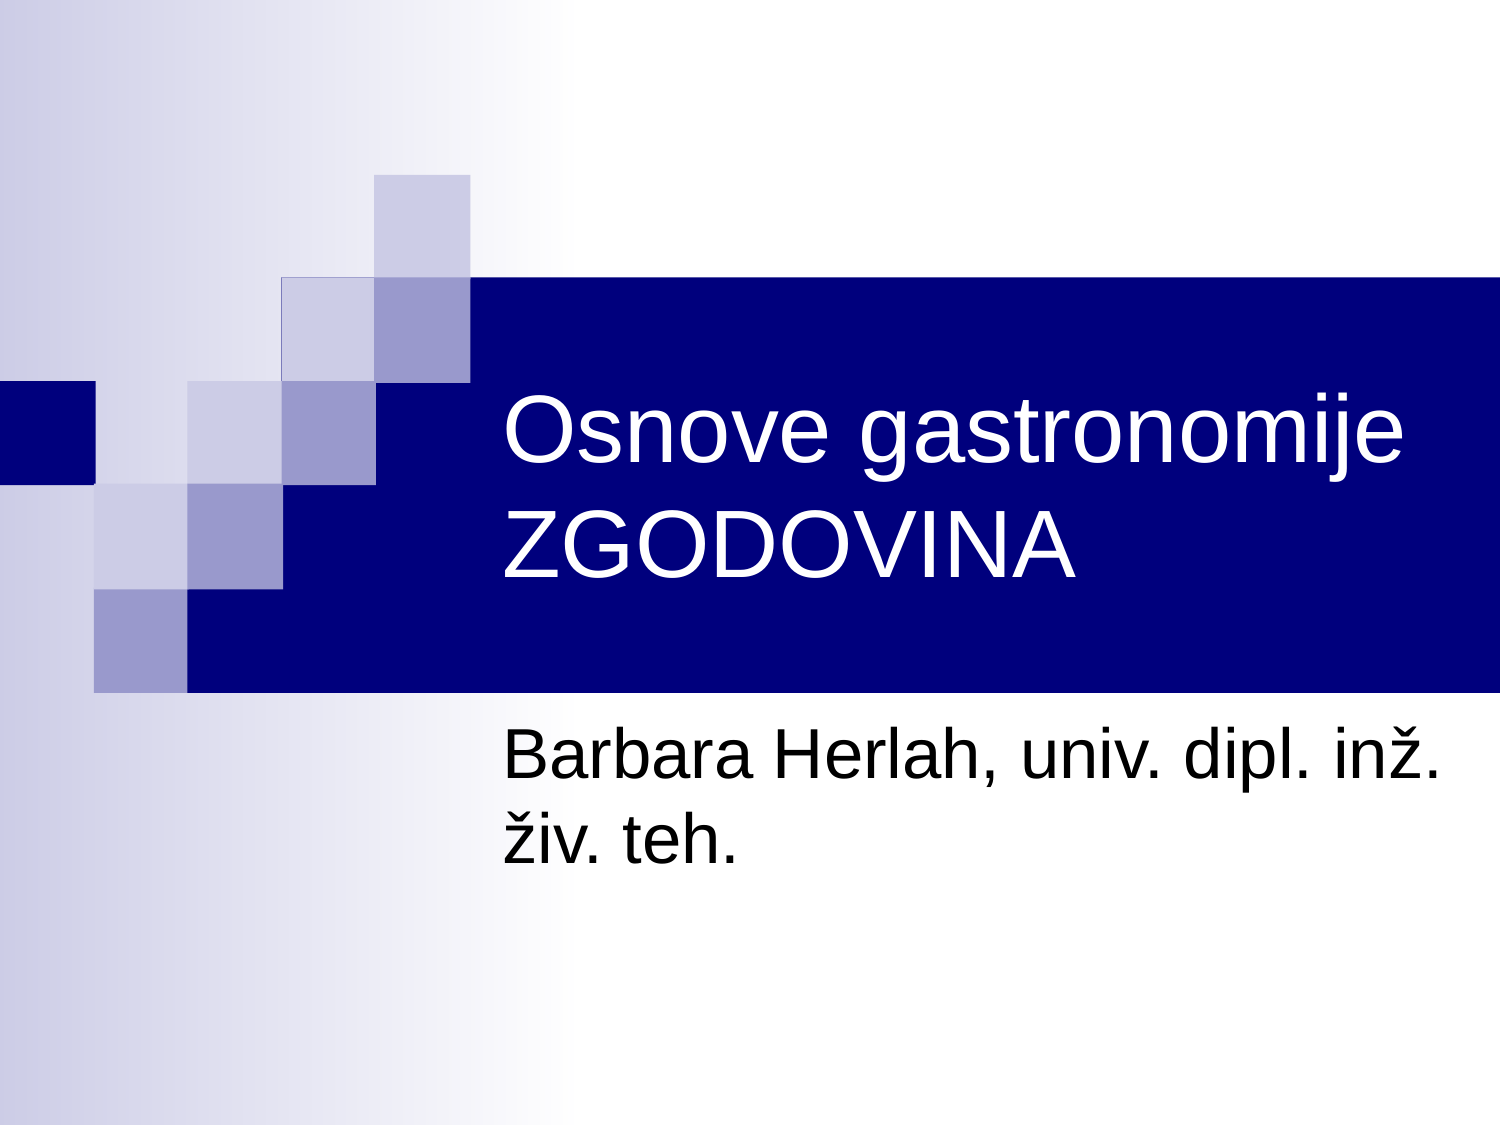

# Osnove gastronomije ZGODOVINA
Barbara Herlah, univ. dipl. inž. živ. teh.